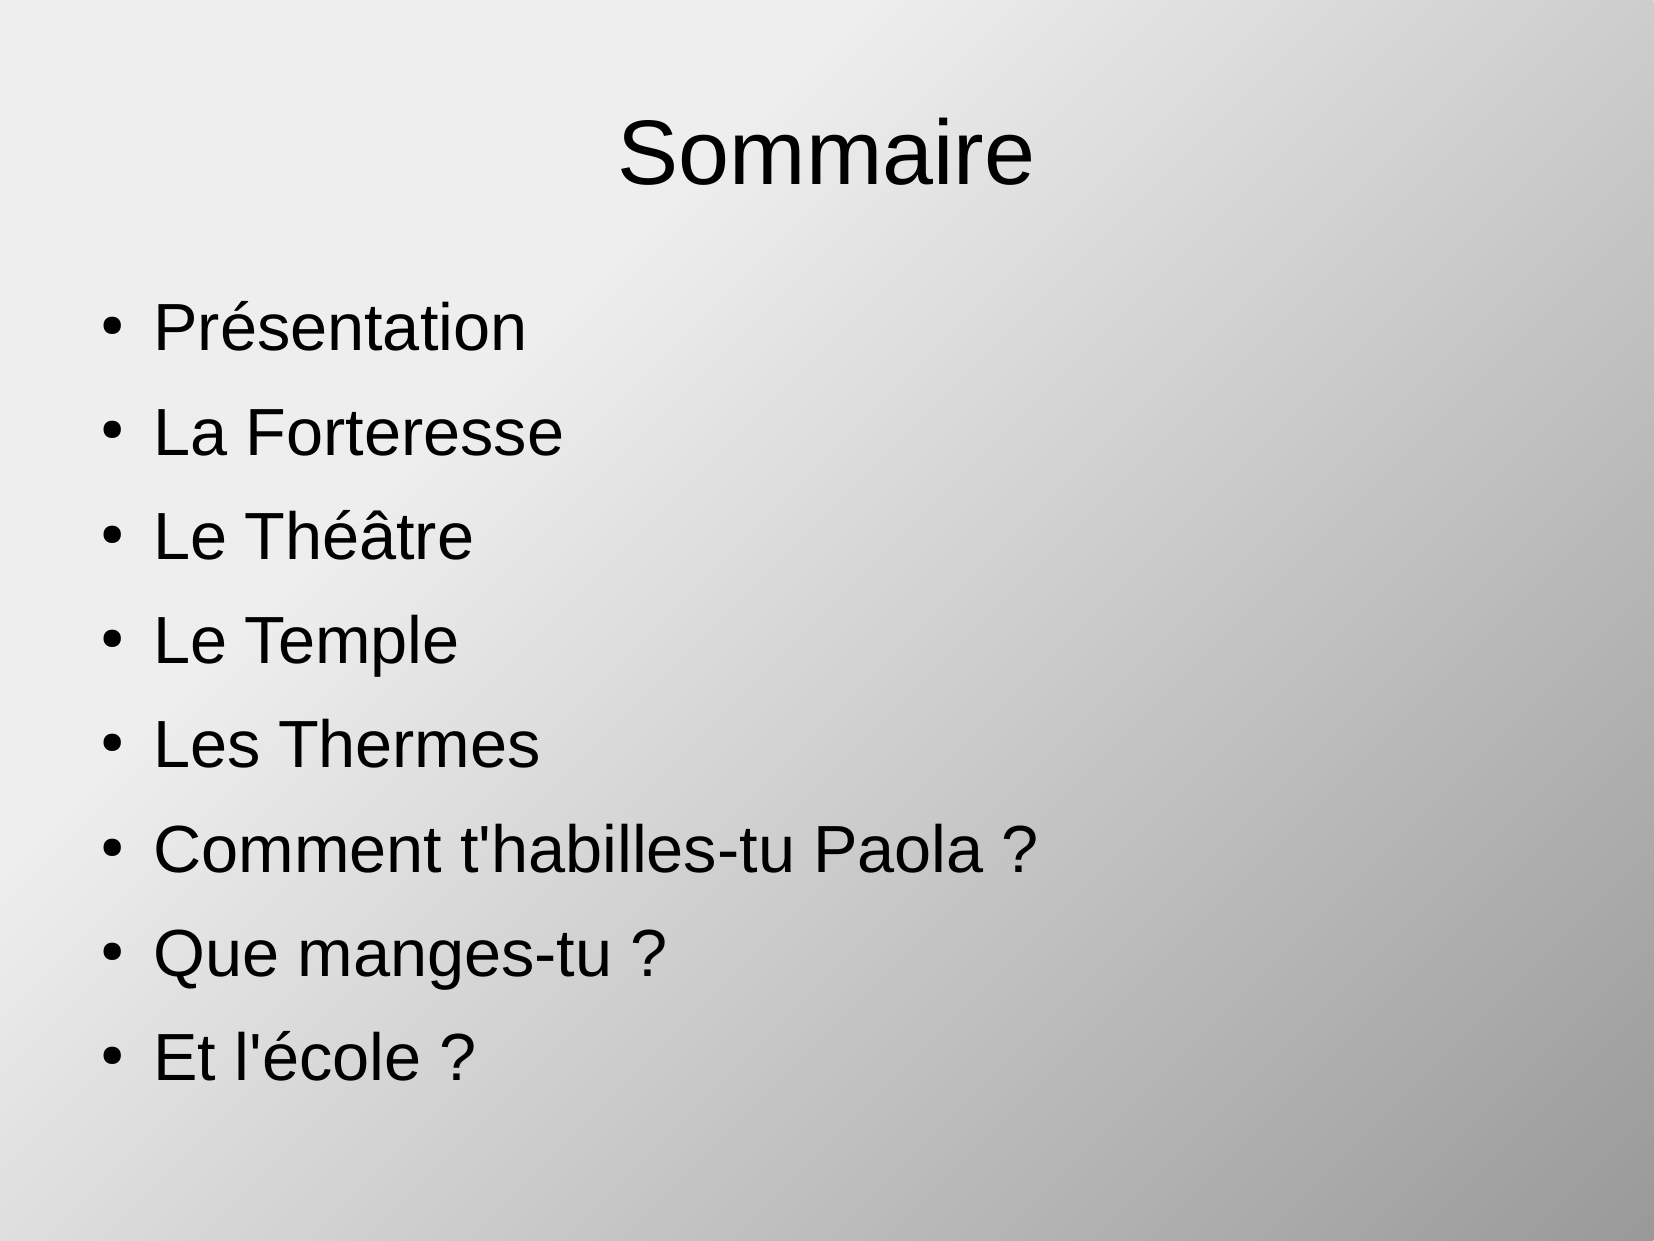

# Sommaire
Présentation
La Forteresse
Le Théâtre
Le Temple
Les Thermes
Comment t'habilles-tu Paola ?
Que manges-tu ?
Et l'école ?